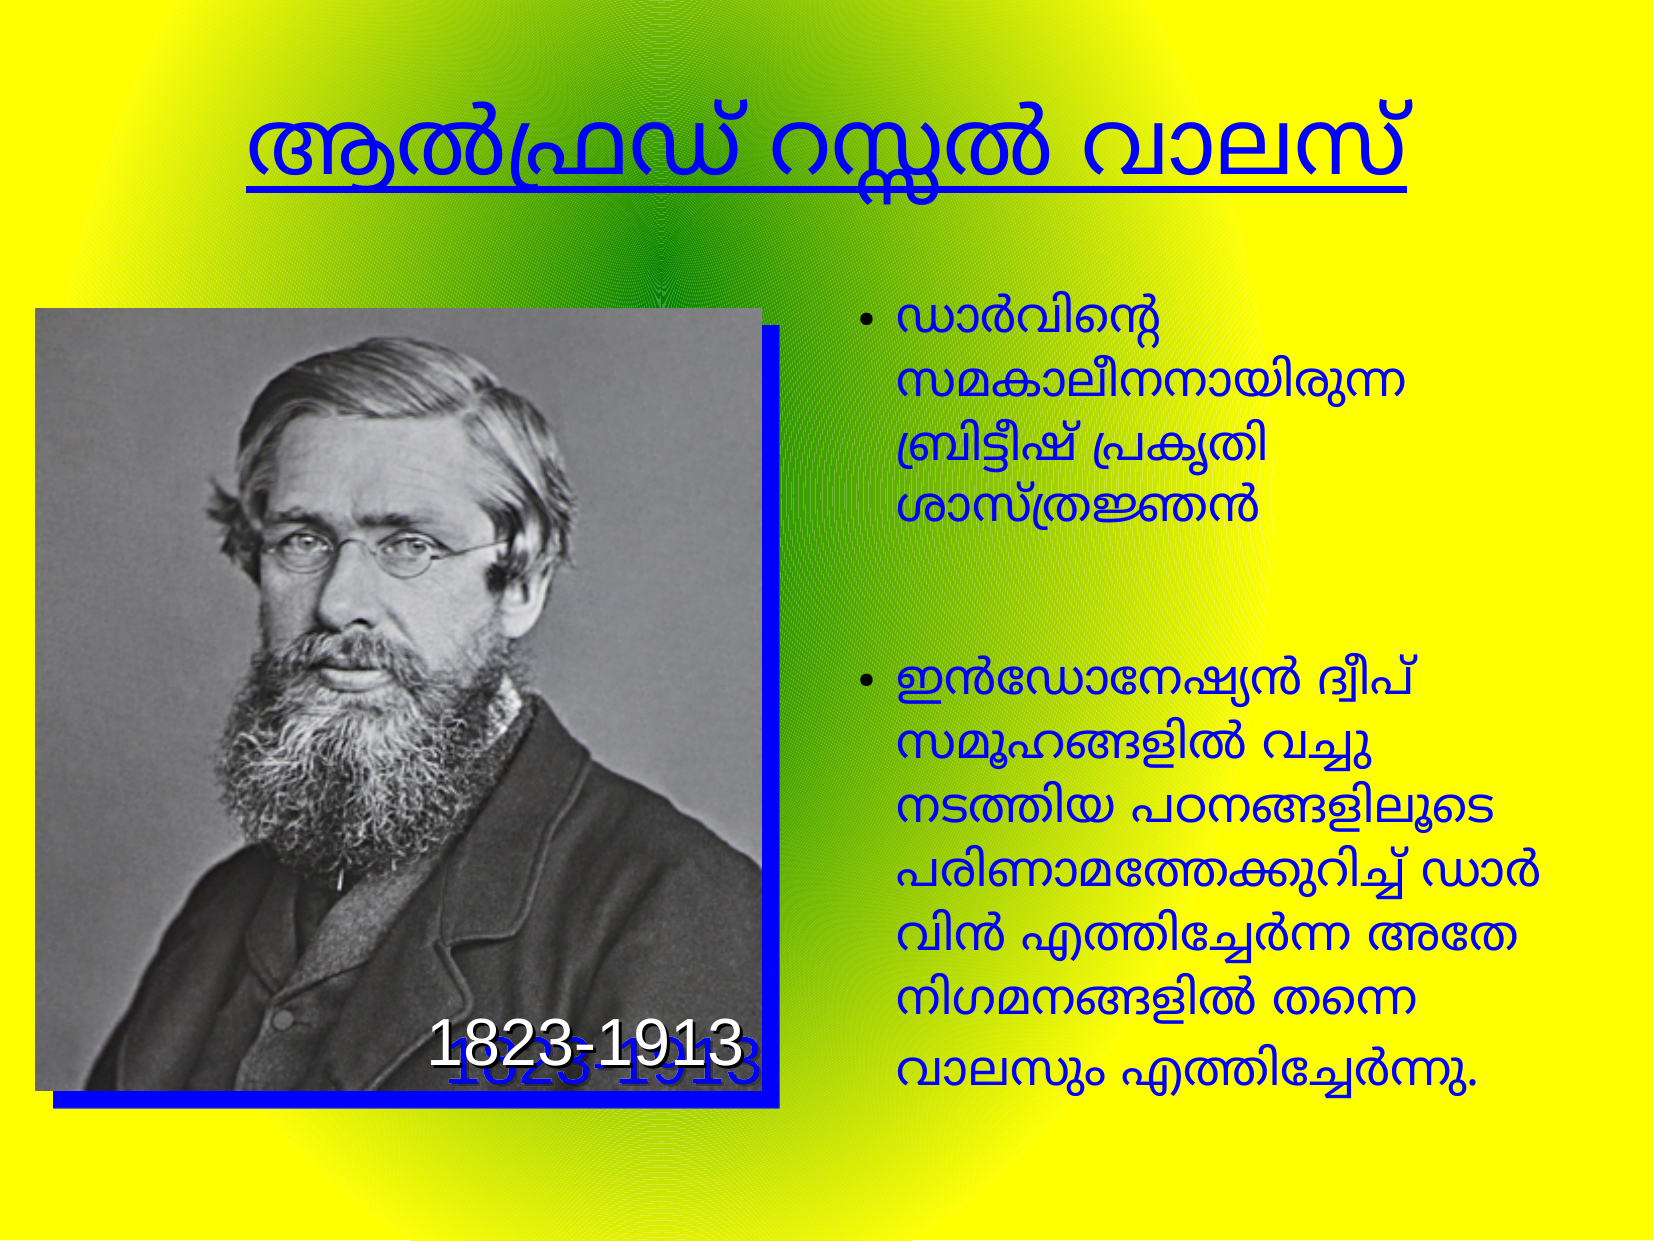

# ആല്‍ഫ്രഡ് റസ്സല്‍ വാലസ്
ഡാര്‍വിന്റെ സമകാലീനനായിരുന്ന ബ്രിട്ടീഷ് പ്രകൃതി ശാസ്ത്രജ്ഞന്‍
ഇന്‍ഡോനേഷ്യന്‍ ദ്വീപ് സമൂഹങ്ങളില്‍ വച്ചു നടത്തിയ പഠനങ്ങളിലൂടെ പരിണാമത്തേക്കുറിച്ച് ഡാര്‍വിന്‍ എത്തിച്ചേര്‍ന്ന അതേ നിഗമനങ്ങളില്‍ തന്നെ വാലസും എത്തിച്ചേര്‍ന്നു.
1823-1913